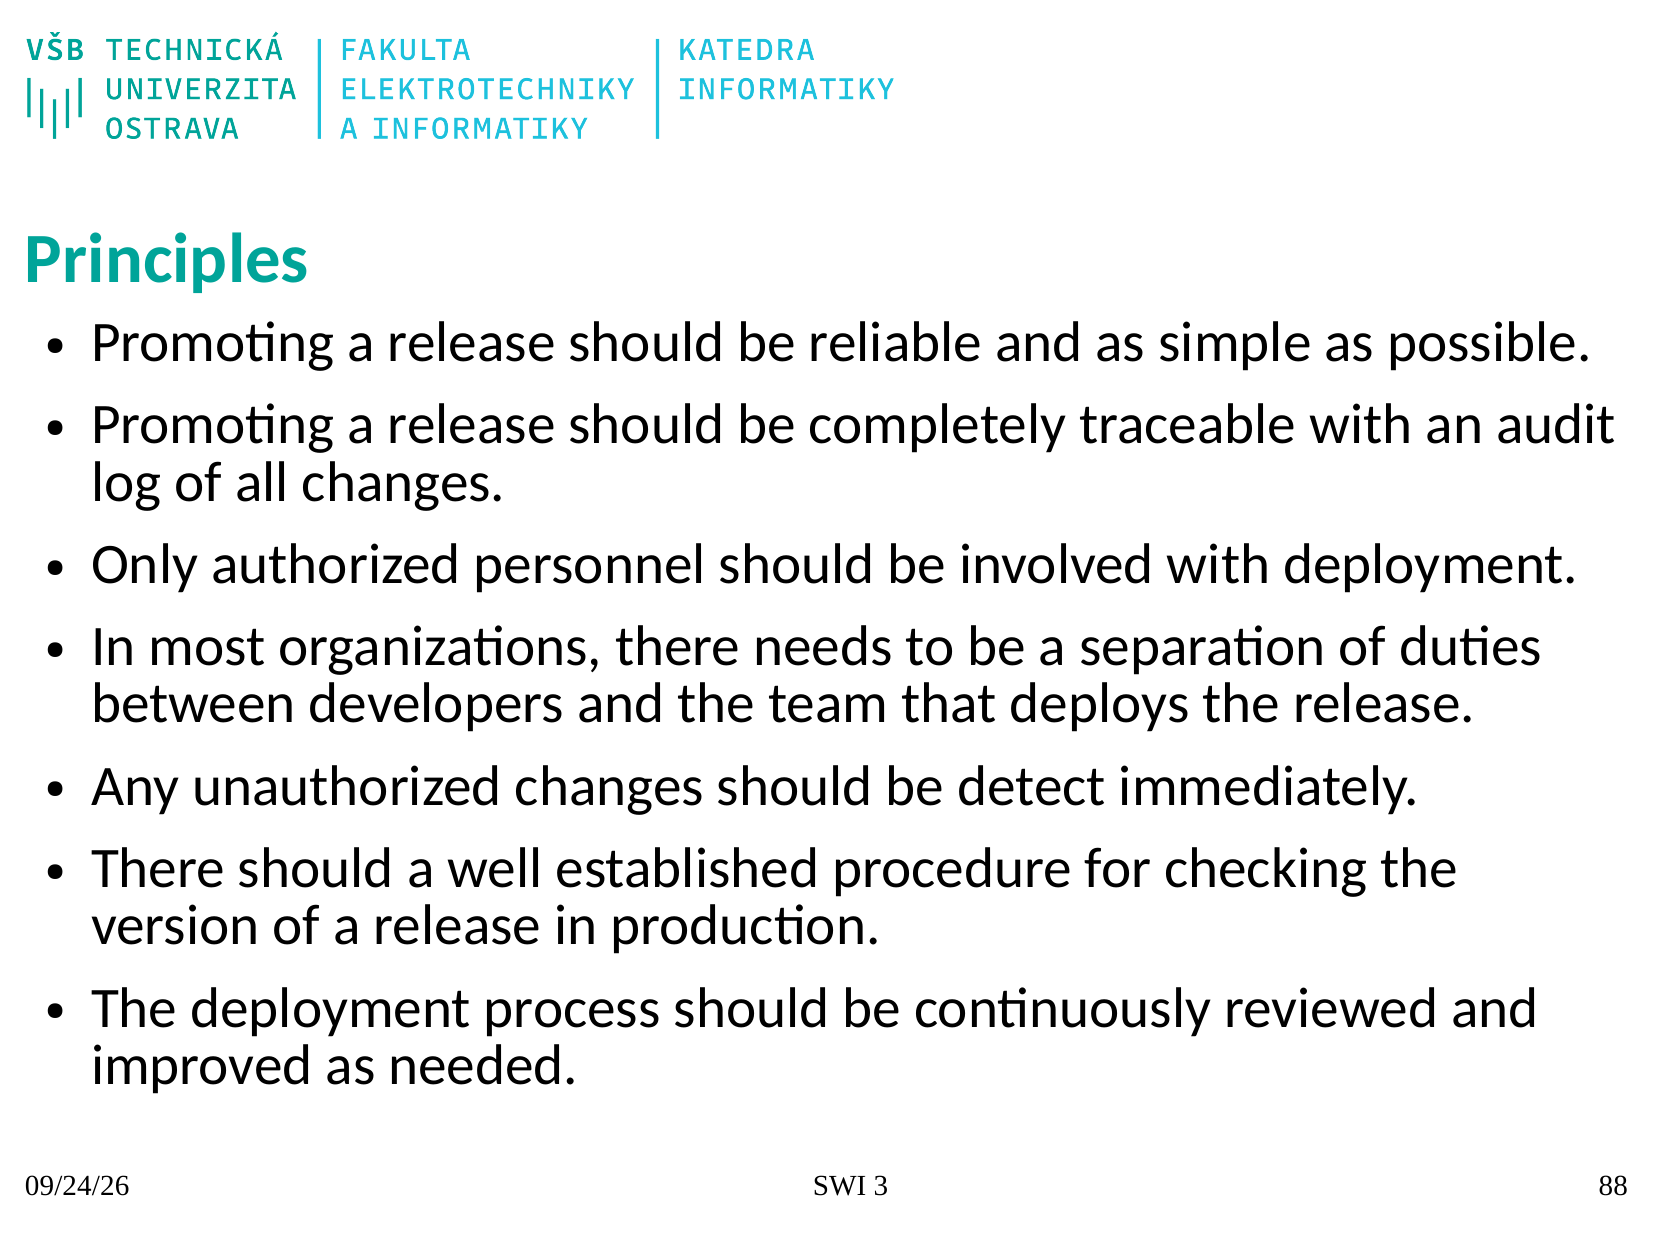

# Principles
Promoting a release should be reliable and as simple as possible.
Promoting a release should be completely traceable with an audit log of all changes.
Only authorized personnel should be involved with deployment.
In most organizations, there needs to be a separation of duties between developers and the team that deploys the release.
Any unauthorized changes should be detect immediately.
There should a well established procedure for checking the version of a release in production.
The deployment process should be continuously reviewed and improved as needed.
SWI 3
88